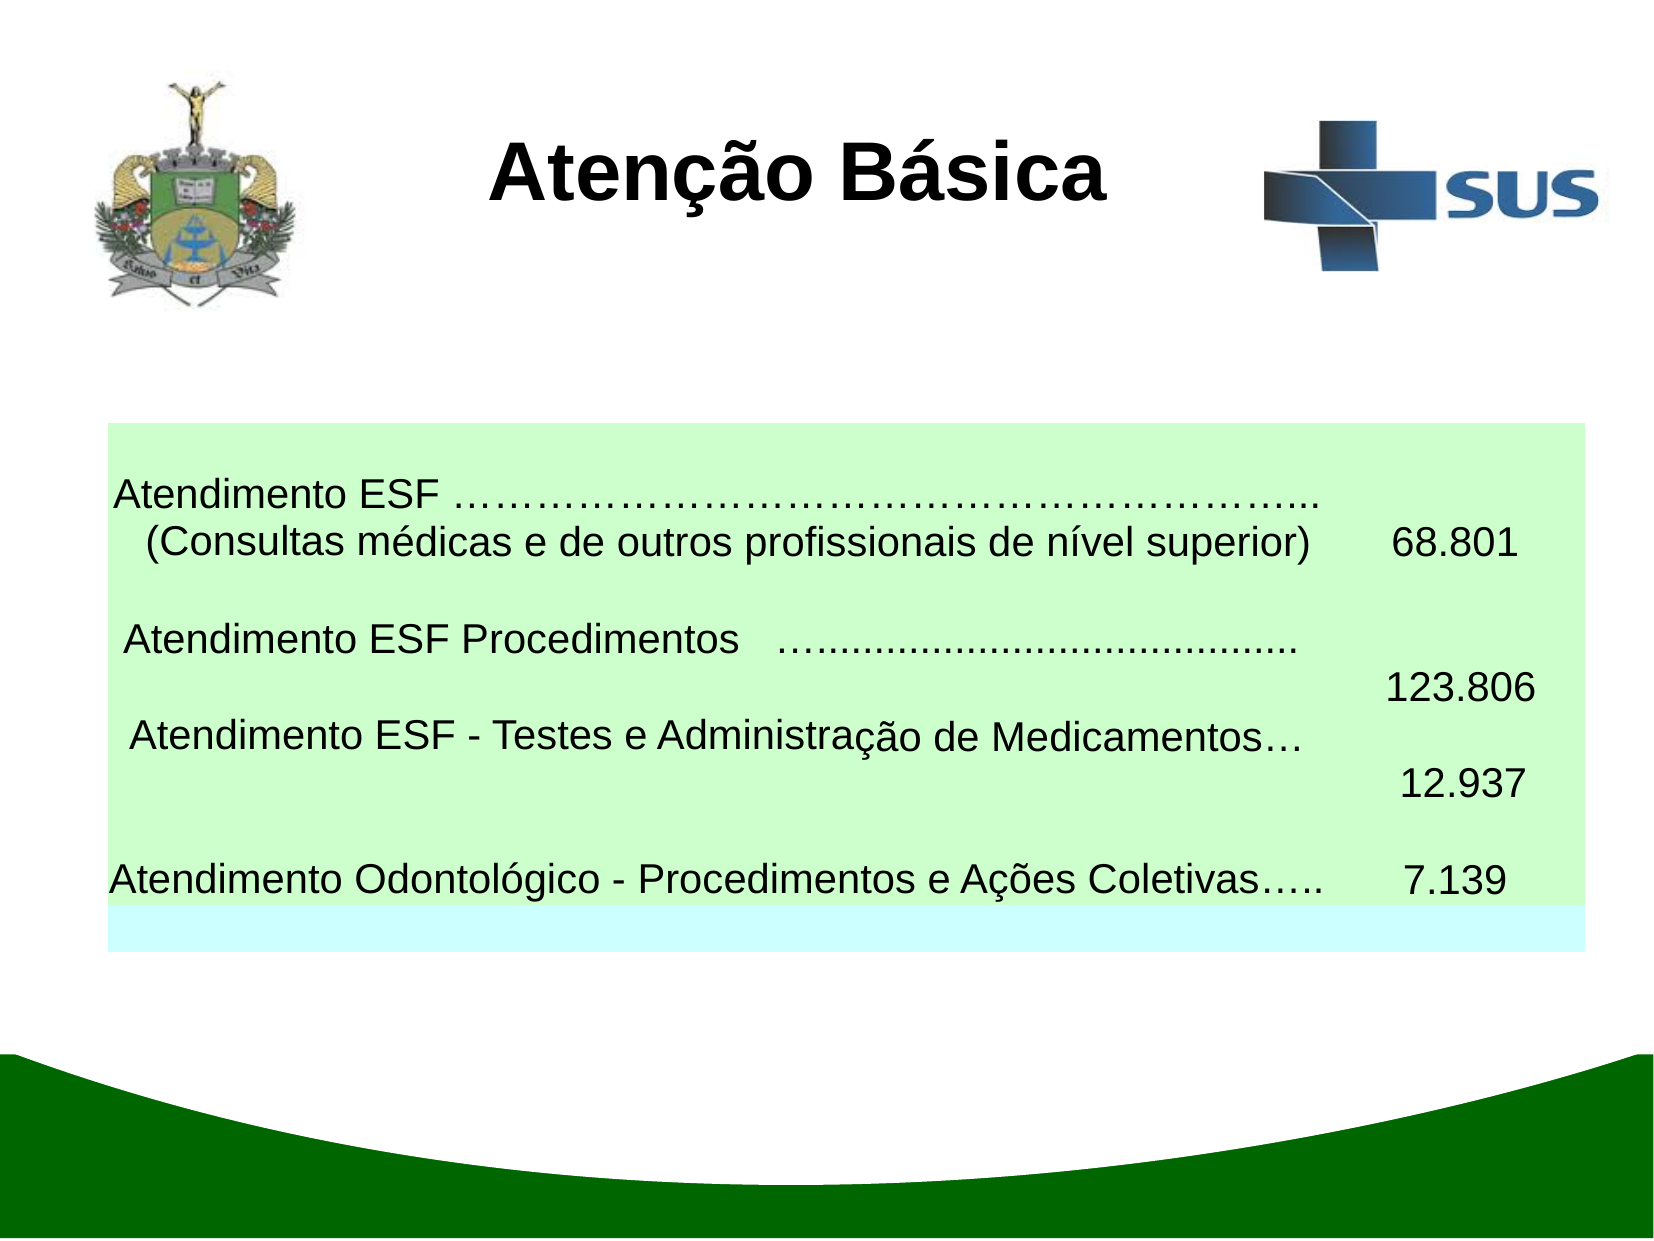

Atenção Básica
| Atendimento ESF ……………………………………………………... (Consultas médicas e de outros profissionais de nível superior) | 68.801 |
| --- | --- |
| Atendimento ESF Procedimentos ….......................................... | 123.806 |
| Atendimento ESF - Testes e Administração de Medicamentos… | 12.937 |
| Atendimento Odontológico - Procedimentos e Ações Coletivas….. | 7.139 |
| | |